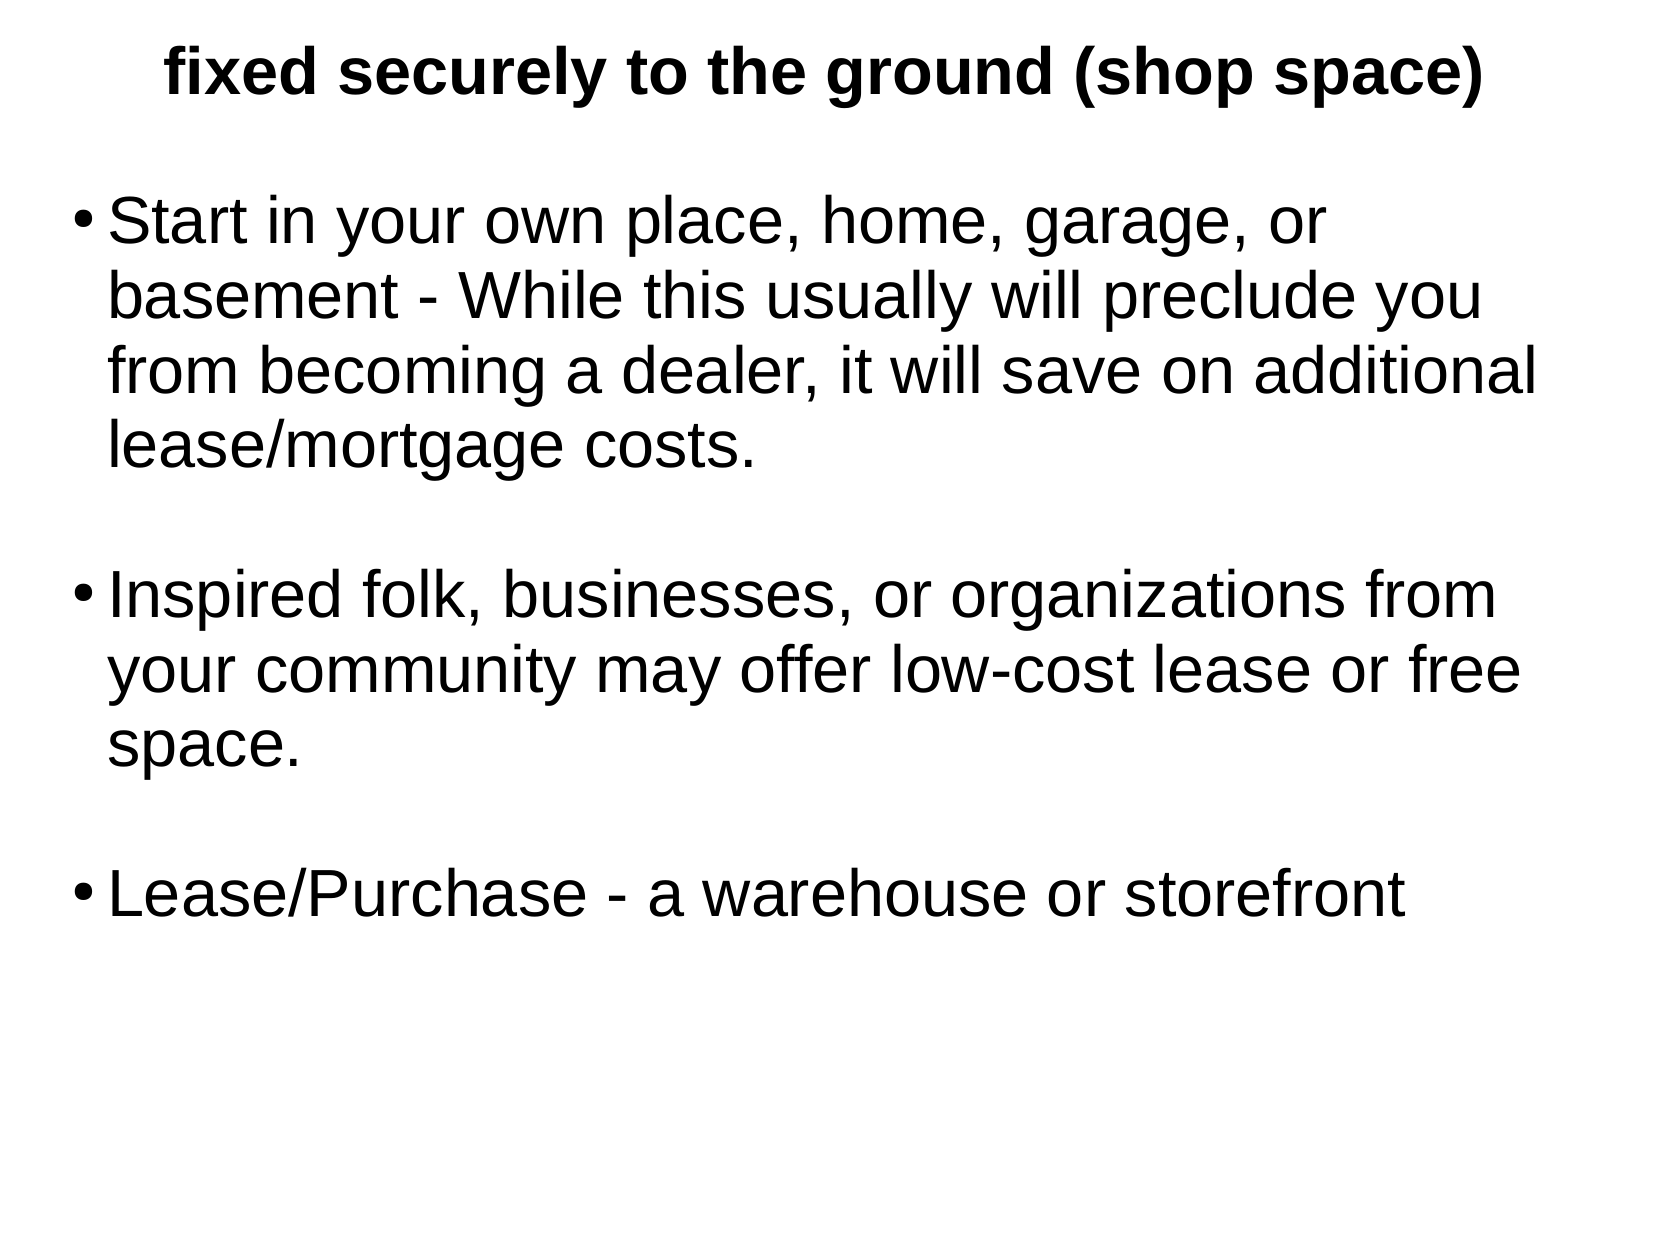

# fixed securely to the ground (shop space)
Start in your own place, home, garage, or basement - While this usually will preclude you from becoming a dealer, it will save on additional lease/mortgage costs.
Inspired folk, businesses, or organizations from your community may offer low-cost lease or free space.
Lease/Purchase - a warehouse or storefront